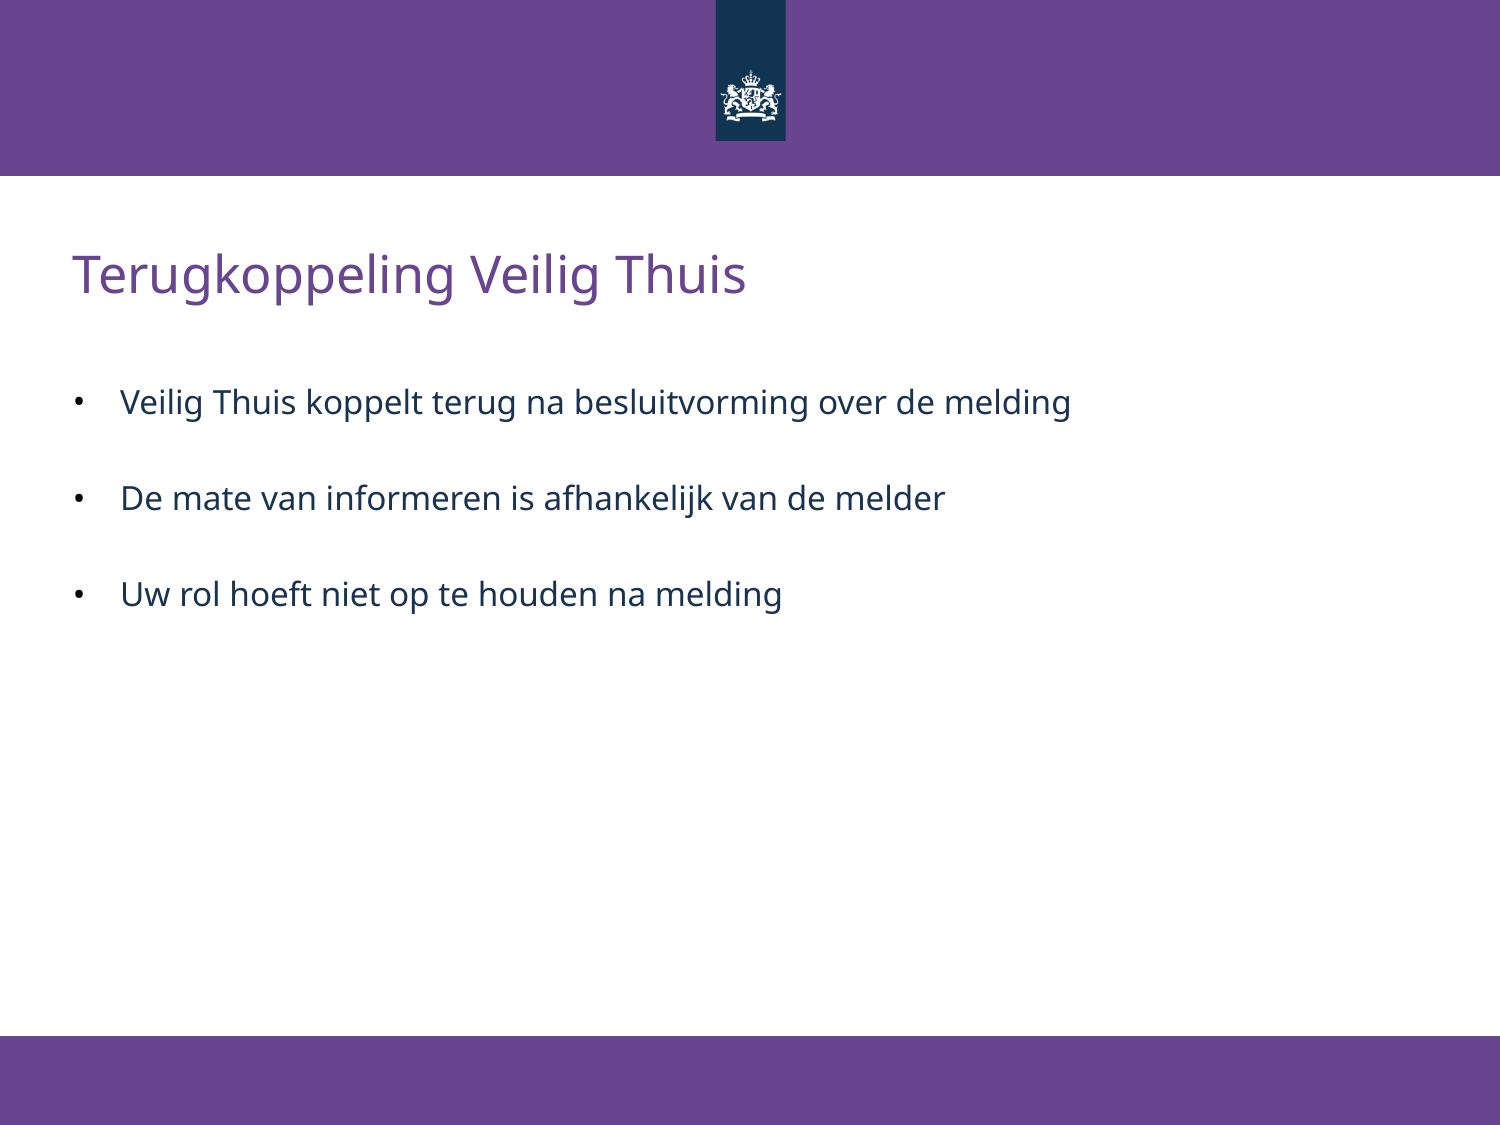

# Terugkoppeling Veilig Thuis
 Veilig Thuis koppelt terug na besluitvorming over de melding
 De mate van informeren is afhankelijk van de melder
 Uw rol hoeft niet op te houden na melding